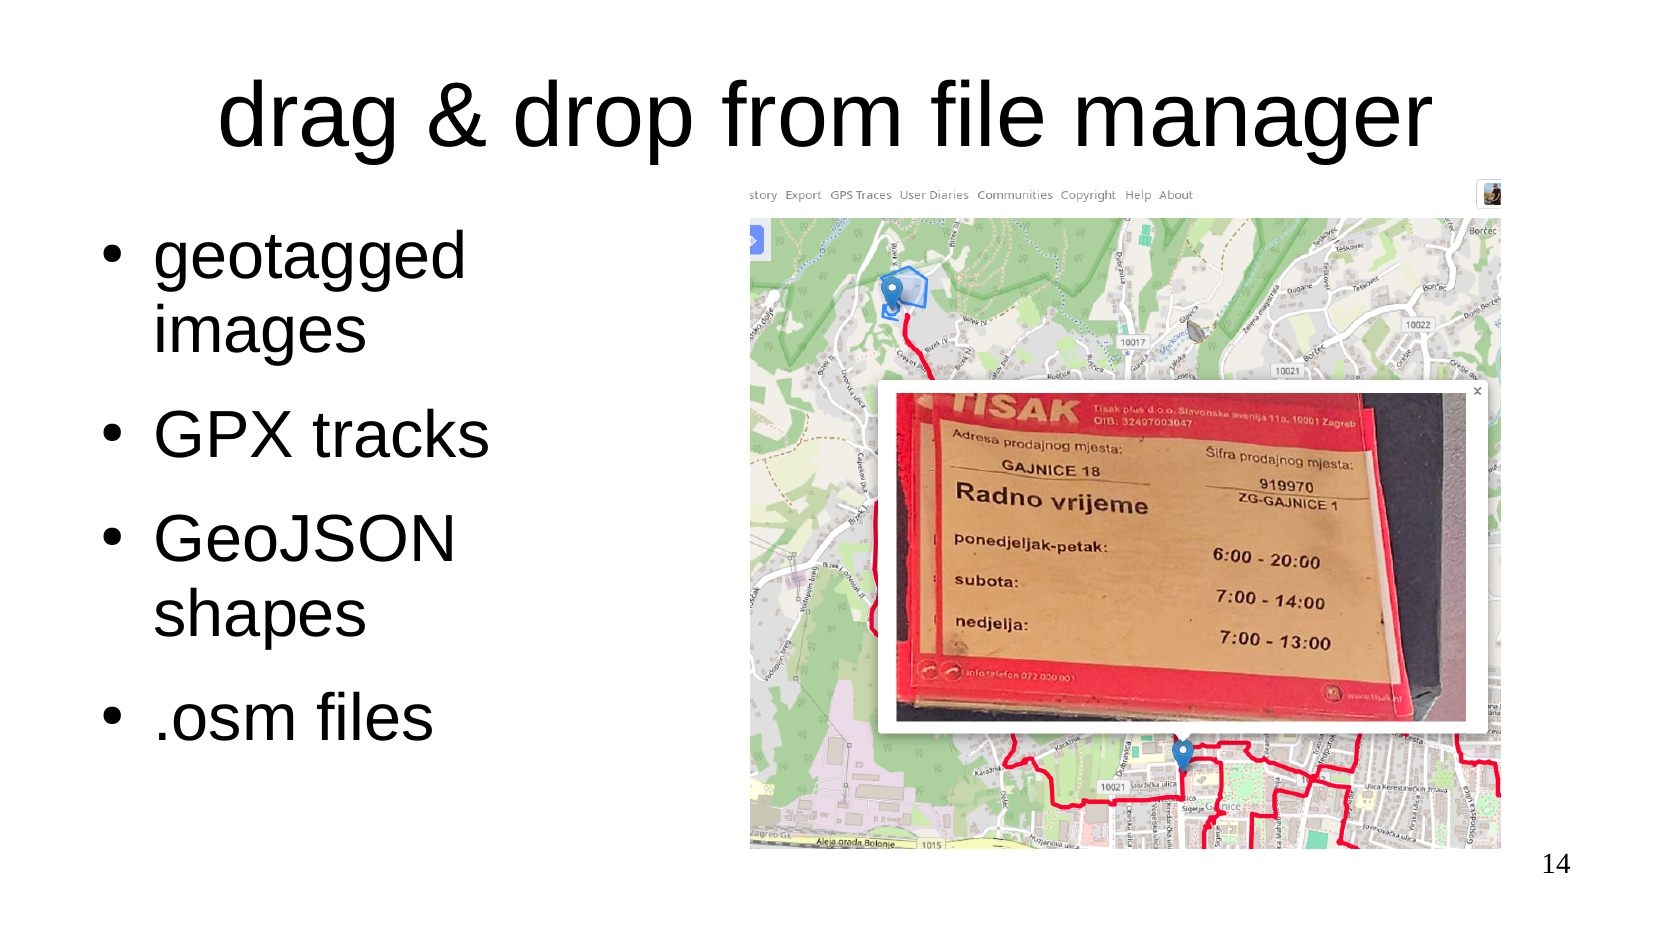

# drag & drop from file manager
geotagged images
GPX tracks
GeoJSON shapes
.osm files
14